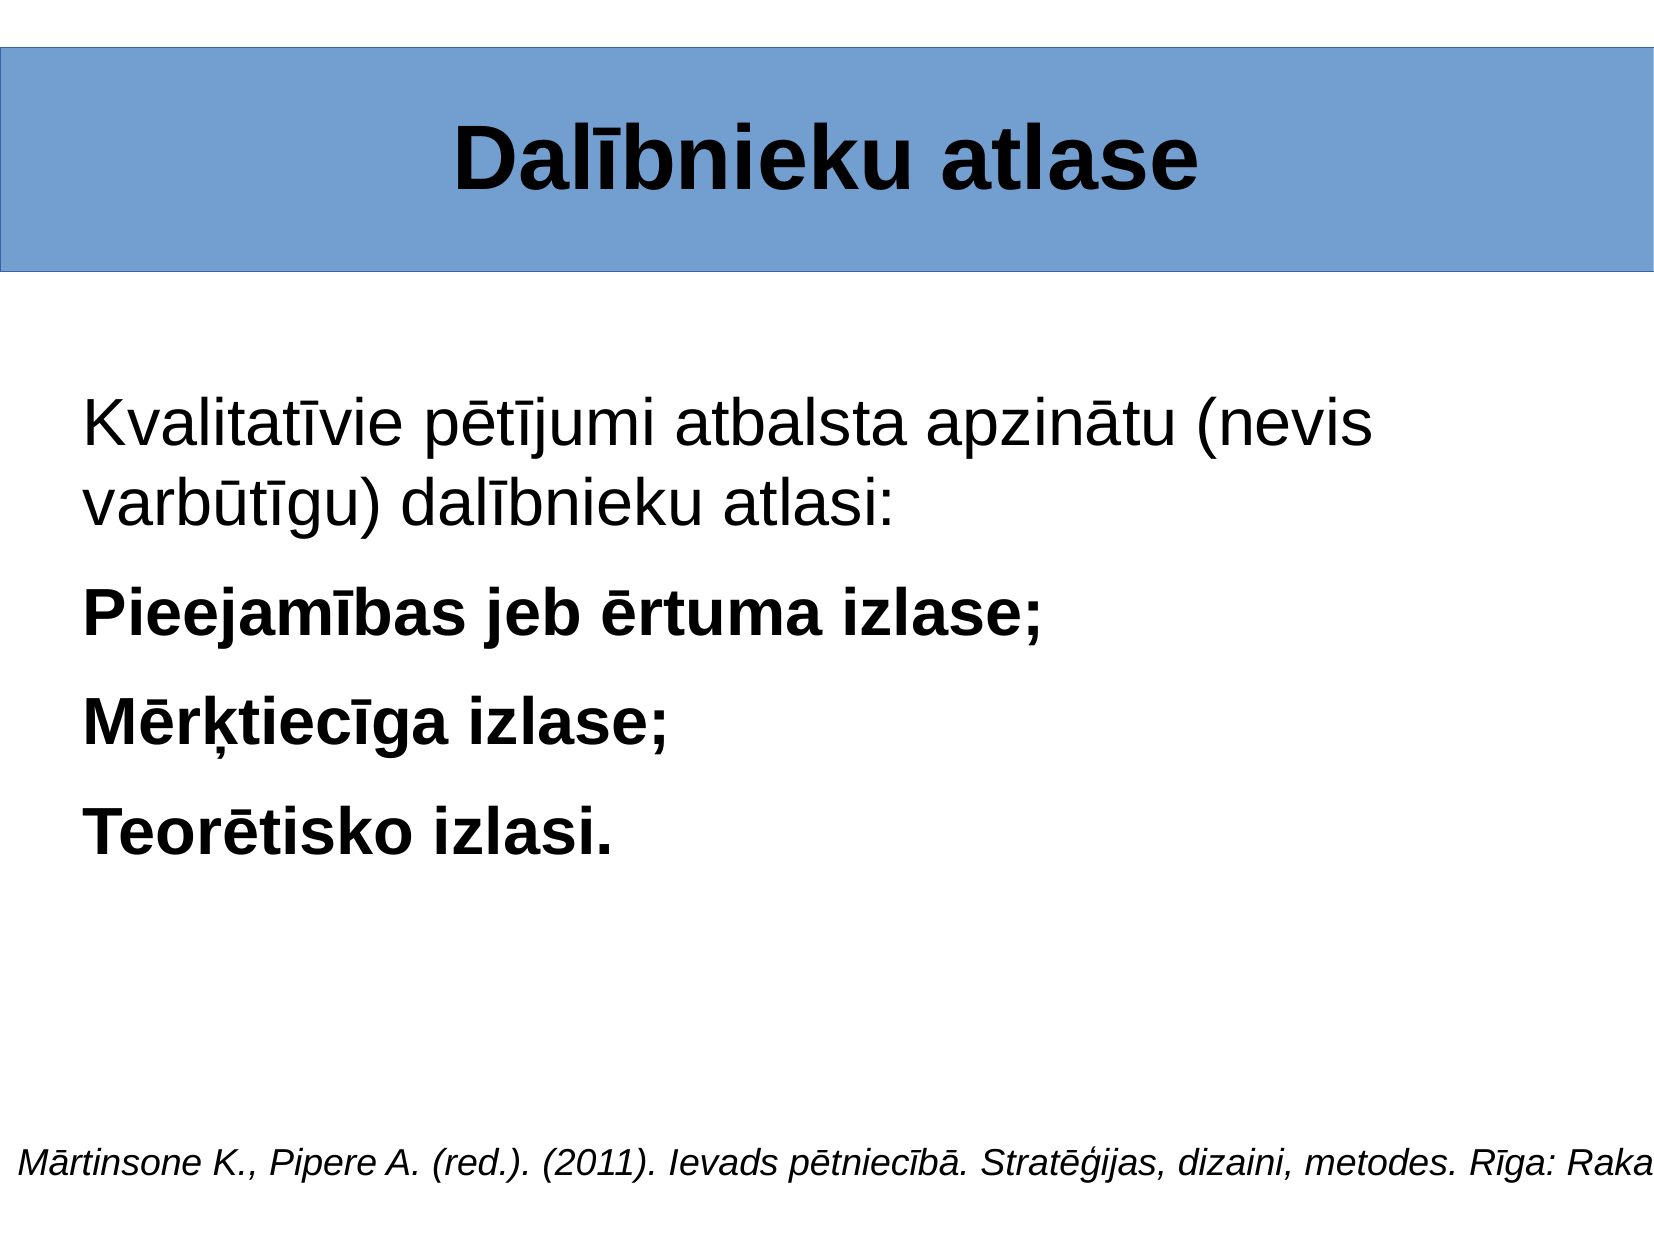

# Dalībnieku atlase
Kvalitatīvie pētījumi atbalsta apzinātu (nevis varbūtīgu) dalībnieku atlasi:
Pieejamības jeb ērtuma izlase;
Mērķtiecīga izlase;
Teorētisko izlasi.
Mārtinsone K., Pipere A. (red.). (2011). Ievads pētniecībā. Stratēģijas, dizaini, metodes. Rīga: Raka